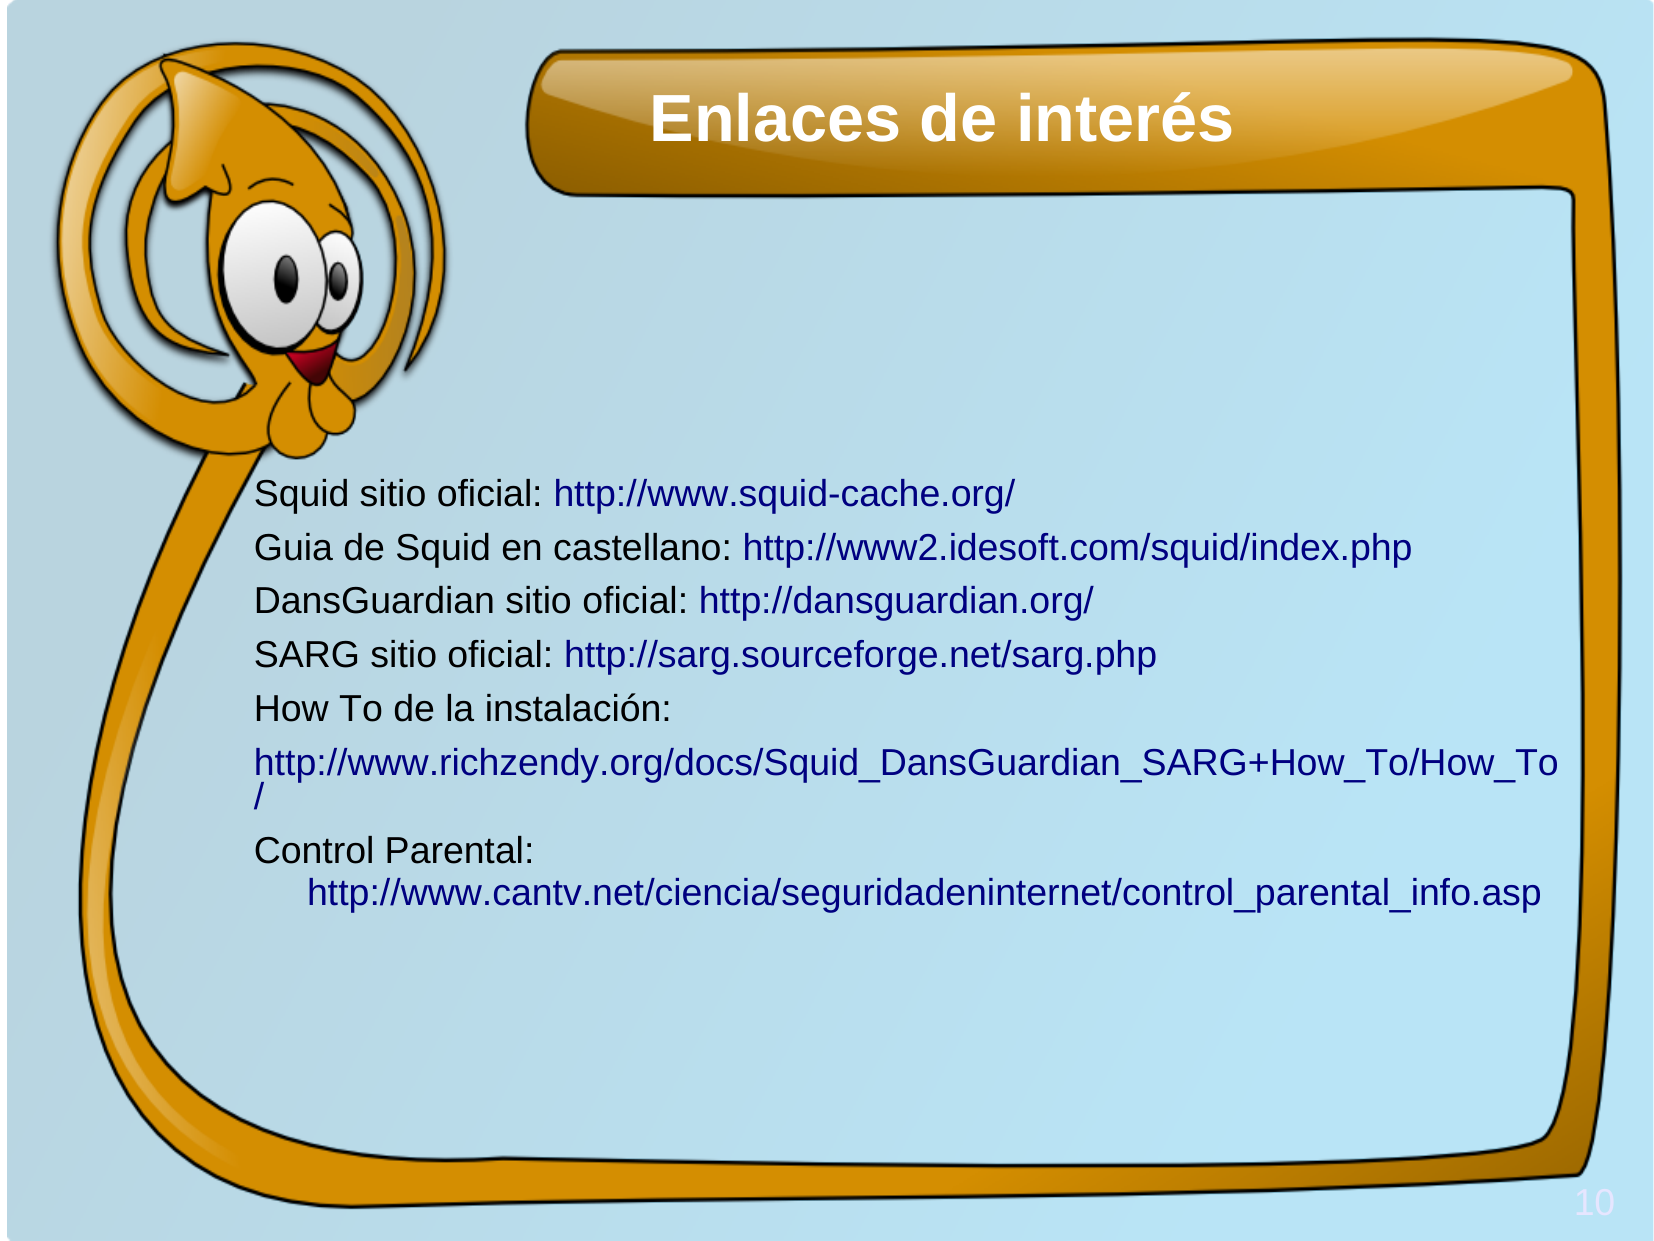

# Enlaces de interés
Squid sitio oficial: http://www.squid-cache.org/
Guia de Squid en castellano: http://www2.idesoft.com/squid/index.php
DansGuardian sitio oficial: http://dansguardian.org/
SARG sitio oficial: http://sarg.sourceforge.net/sarg.php
How To de la instalación:
http://www.richzendy.org/docs/Squid_DansGuardian_SARG+How_To/How_To/
Control Parental: http://www.cantv.net/ciencia/seguridadeninternet/control_parental_info.asp
10